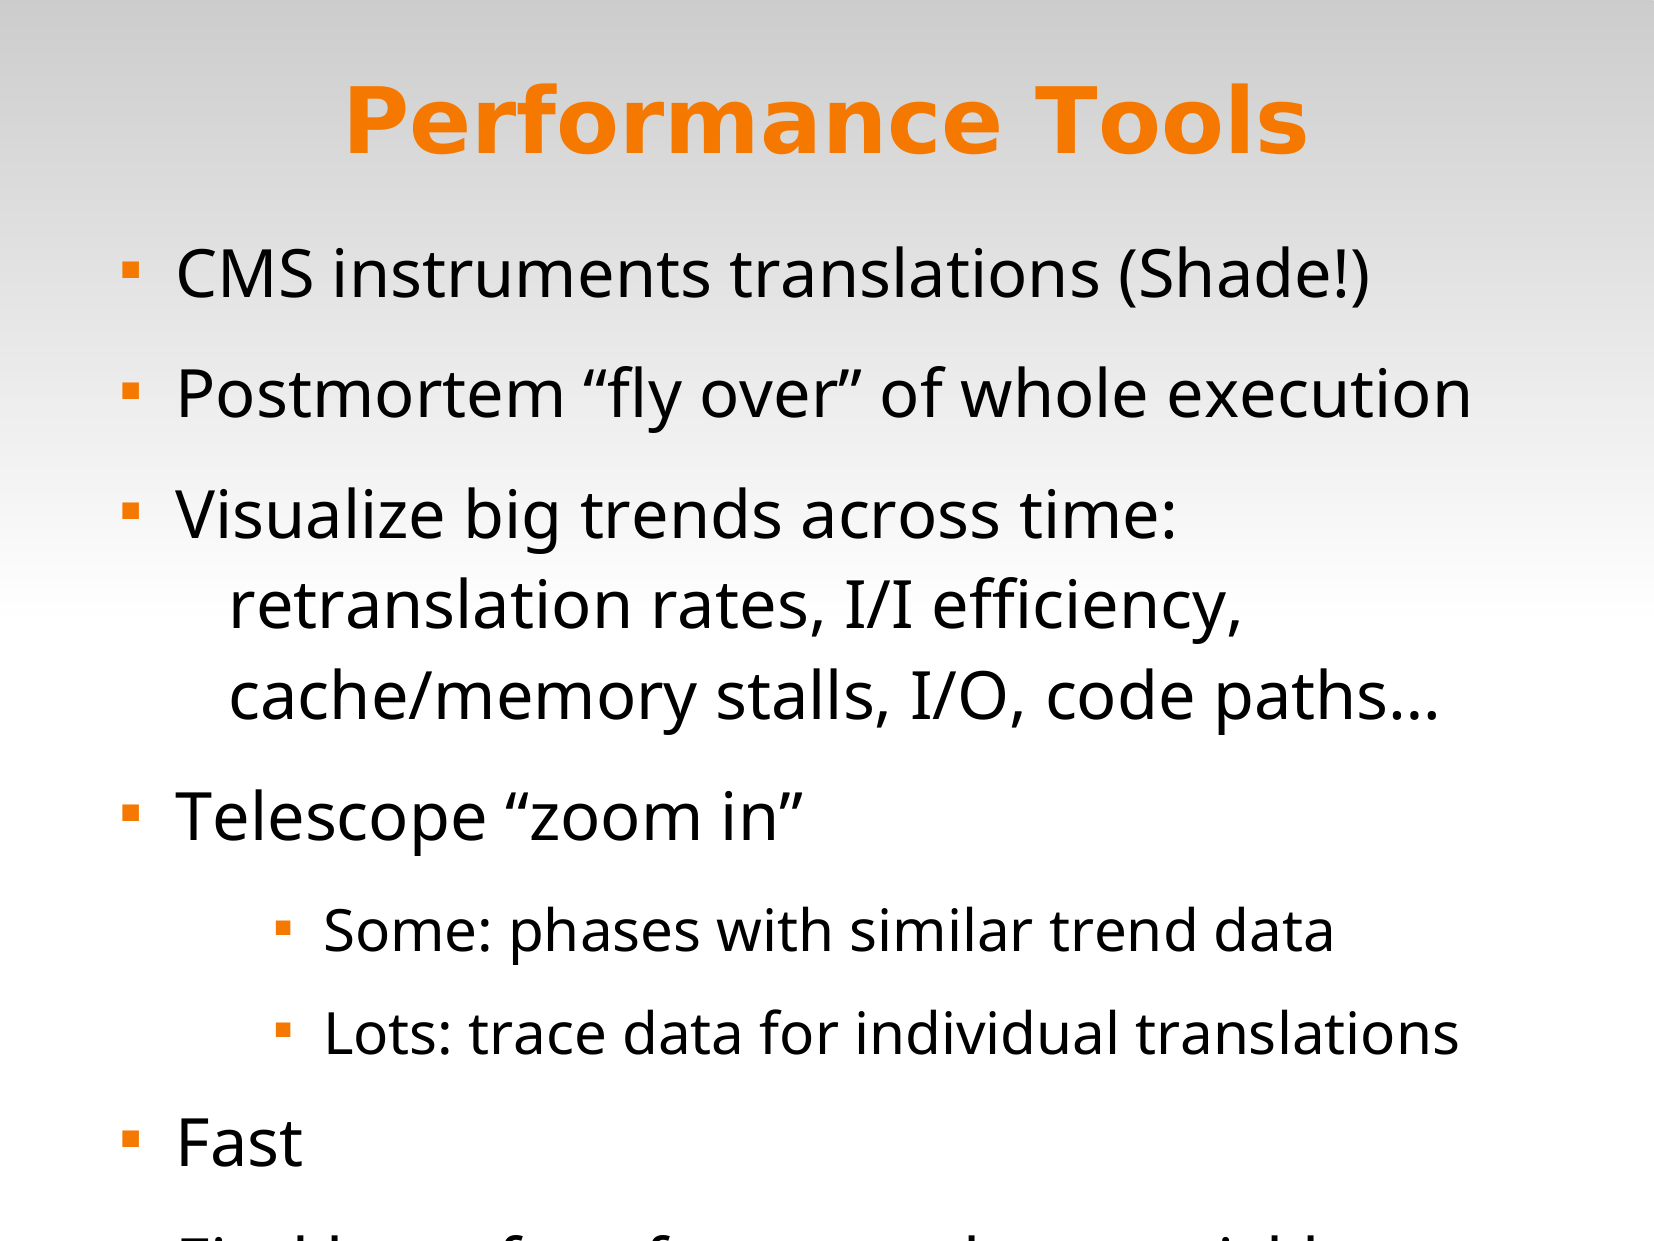

# Performance Tools
CMS instruments translations (Shade!)
Postmortem “fly over” of whole execution
Visualize big trends across time: retranslation rates, I/I efficiency, cache/memory stalls, I/O, code paths…
Telescope “zoom in”
Some: phases with similar trend data
Lots: trace data for individual translations
Fast
Find lots of performance bugs quickly